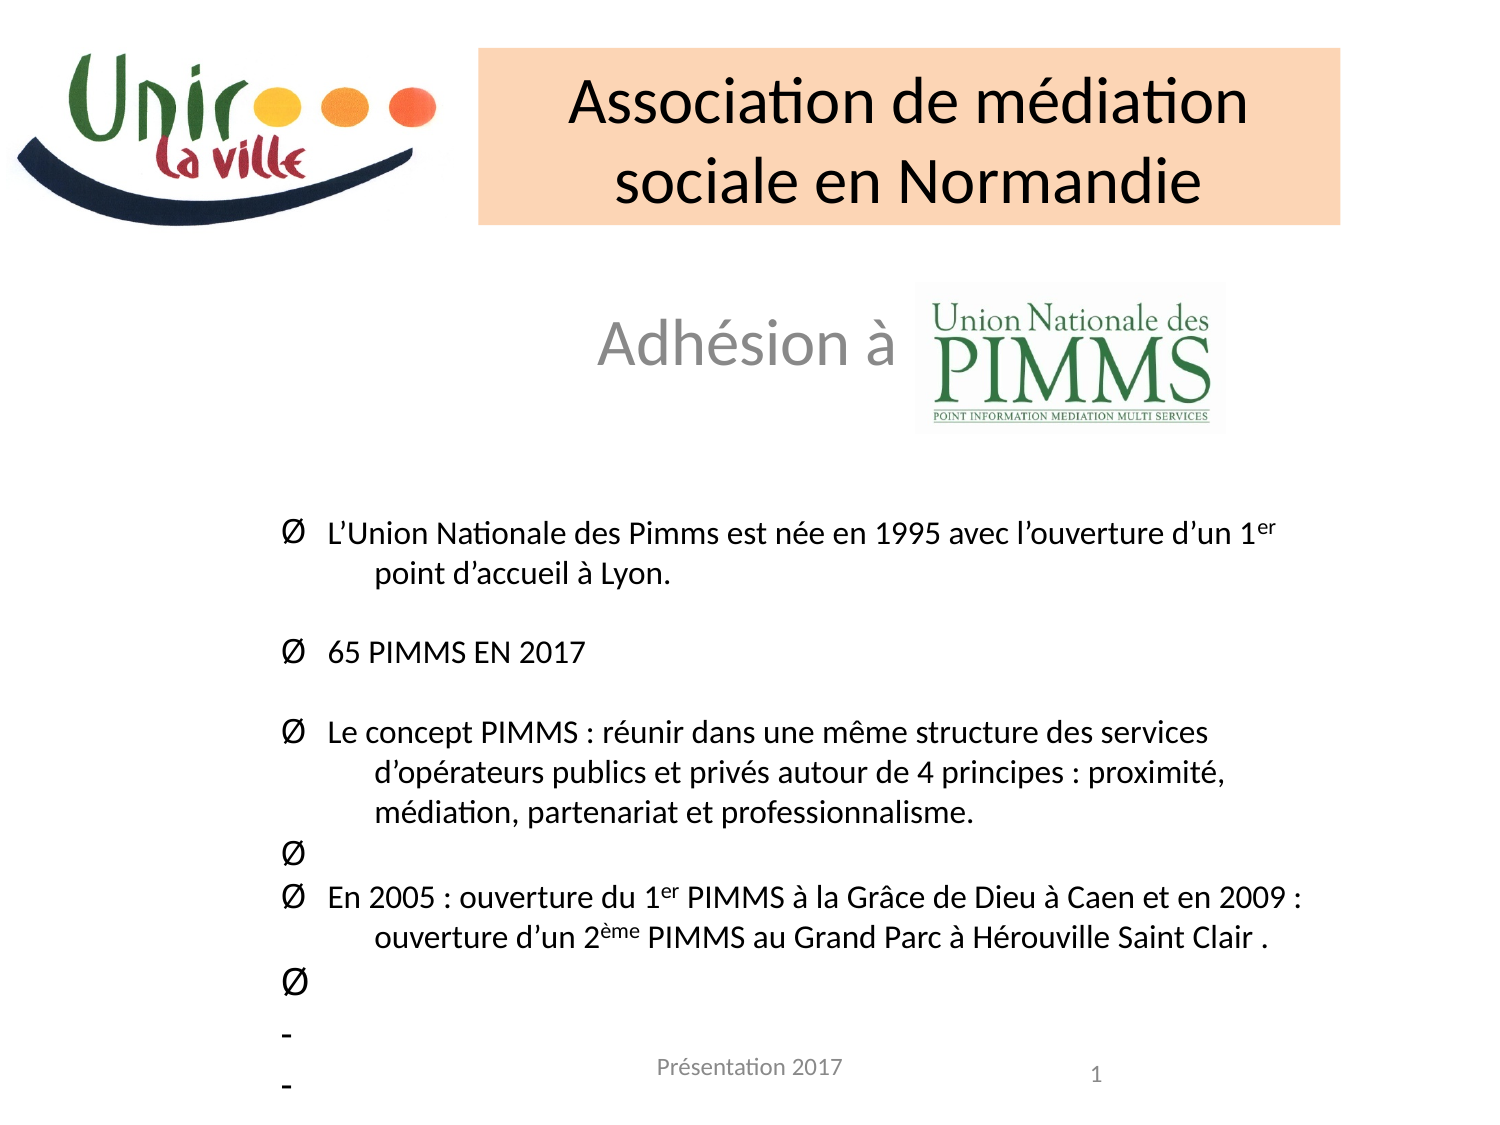

# Association de médiation sociale en Normandie
Adhésion à
L’Union Nationale des Pimms est née en 1995 avec l’ouverture d’un 1er point d’accueil à Lyon.
65 PIMMS EN 2017
Le concept PIMMS : réunir dans une même structure des services d’opérateurs publics et privés autour de 4 principes : proximité, médiation, partenariat et professionnalisme.
En 2005 : ouverture du 1er PIMMS à la Grâce de Dieu à Caen et en 2009 : ouverture d’un 2ème PIMMS au Grand Parc à Hérouville Saint Clair .
Présentation 2017